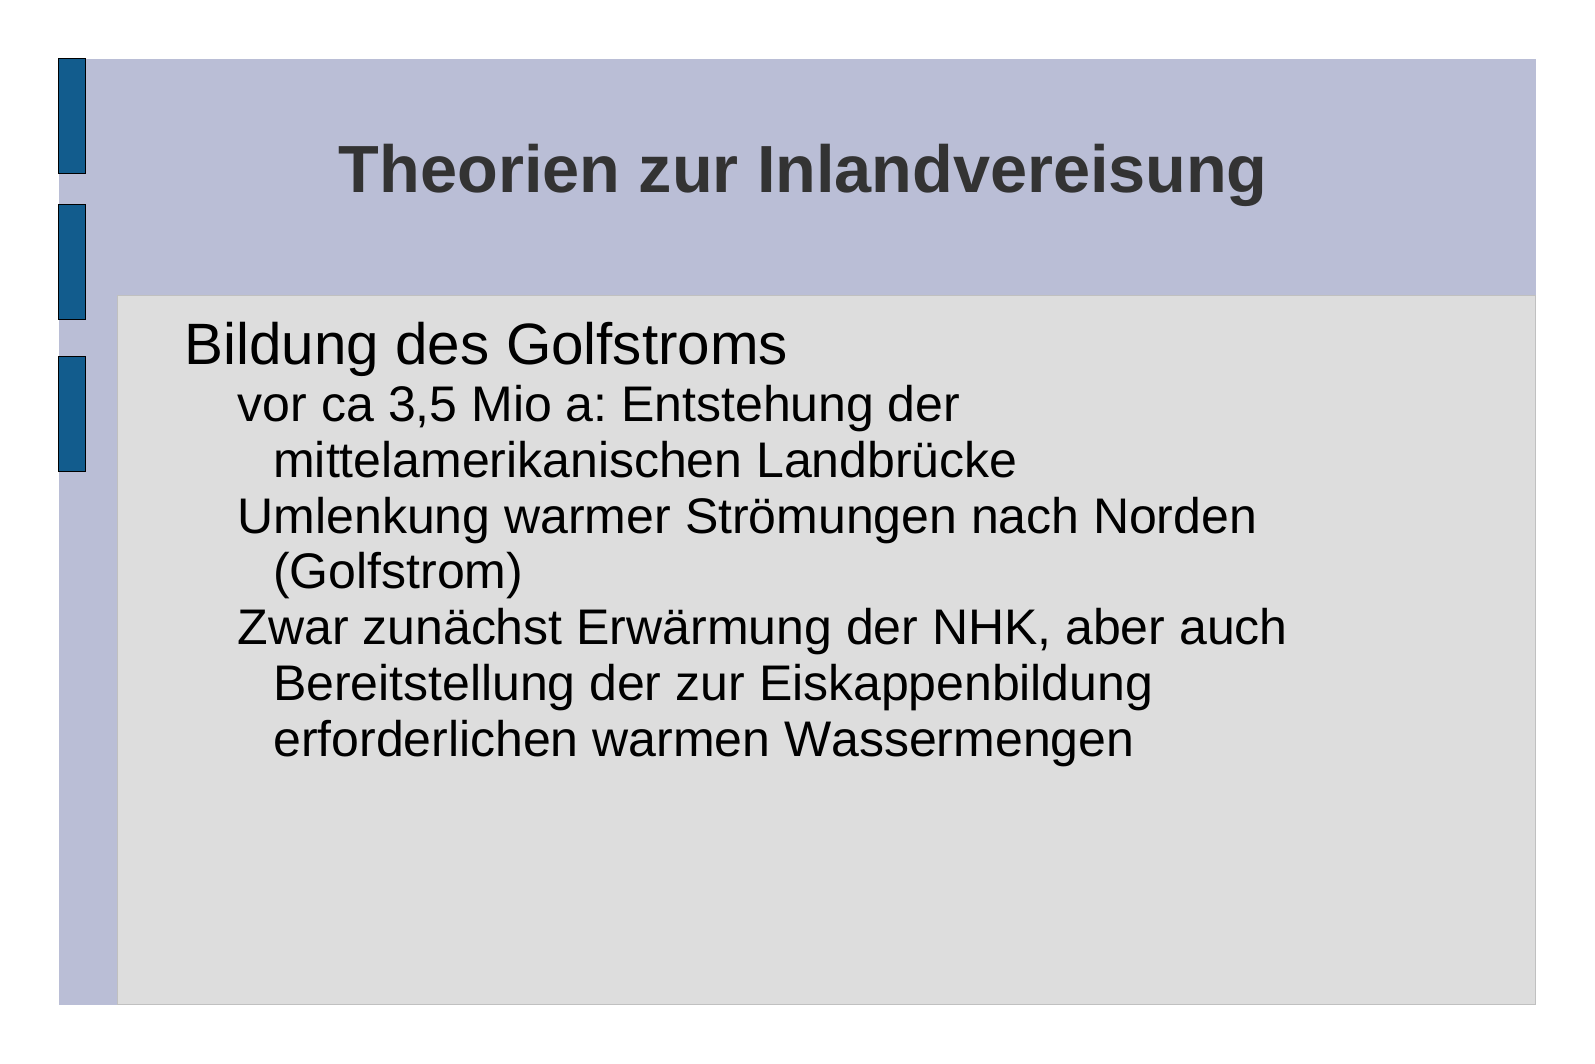

# Theorien zur Inlandvereisung
Bildung des Golfstroms
vor ca 3,5 Mio a: Entstehung der mittelamerikanischen Landbrücke
Umlenkung warmer Strömungen nach Norden (Golfstrom)
Zwar zunächst Erwärmung der NHK, aber auch Bereitstellung der zur Eiskappenbildung erforderlichen warmen Wassermengen